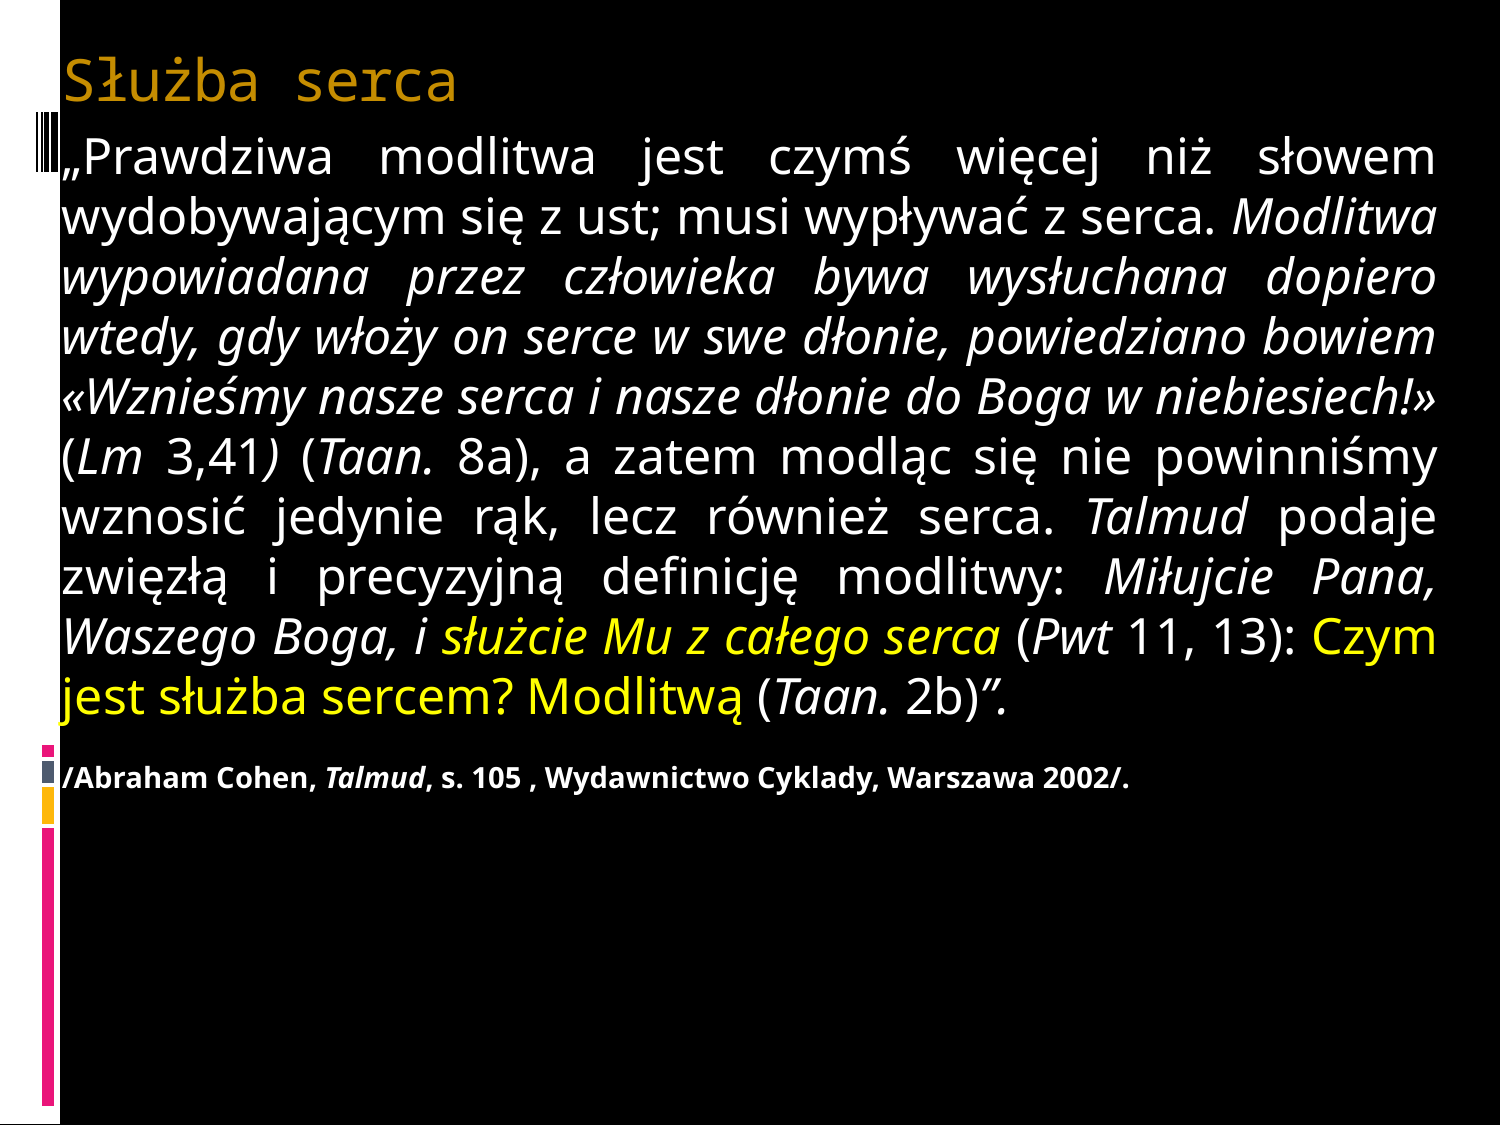

# Służba serca
„Prawdziwa modlitwa jest czymś więcej niż słowem wydobywającym się z ust; musi wypływać z serca. Modlitwa wypowiadana przez człowieka bywa wysłuchana dopiero wtedy, gdy włoży on serce w swe dłonie, powiedziano bowiem «Wznieśmy nasze serca i nasze dłonie do Boga w niebiesiech!» (Lm 3,41) (Taan. 8a), a zatem modląc się nie powinniśmy wznosić jedynie rąk, lecz również serca. Talmud podaje zwięzłą i precyzyjną definicję modlitwy: Miłujcie Pana, Waszego Boga, i służcie Mu z całego serca (Pwt 11, 13): Czym jest służba sercem? Modlitwą (Taan. 2b)”.
/Abraham Cohen, Talmud, s. 105 , Wydawnictwo Cyklady, Warszawa 2002/.